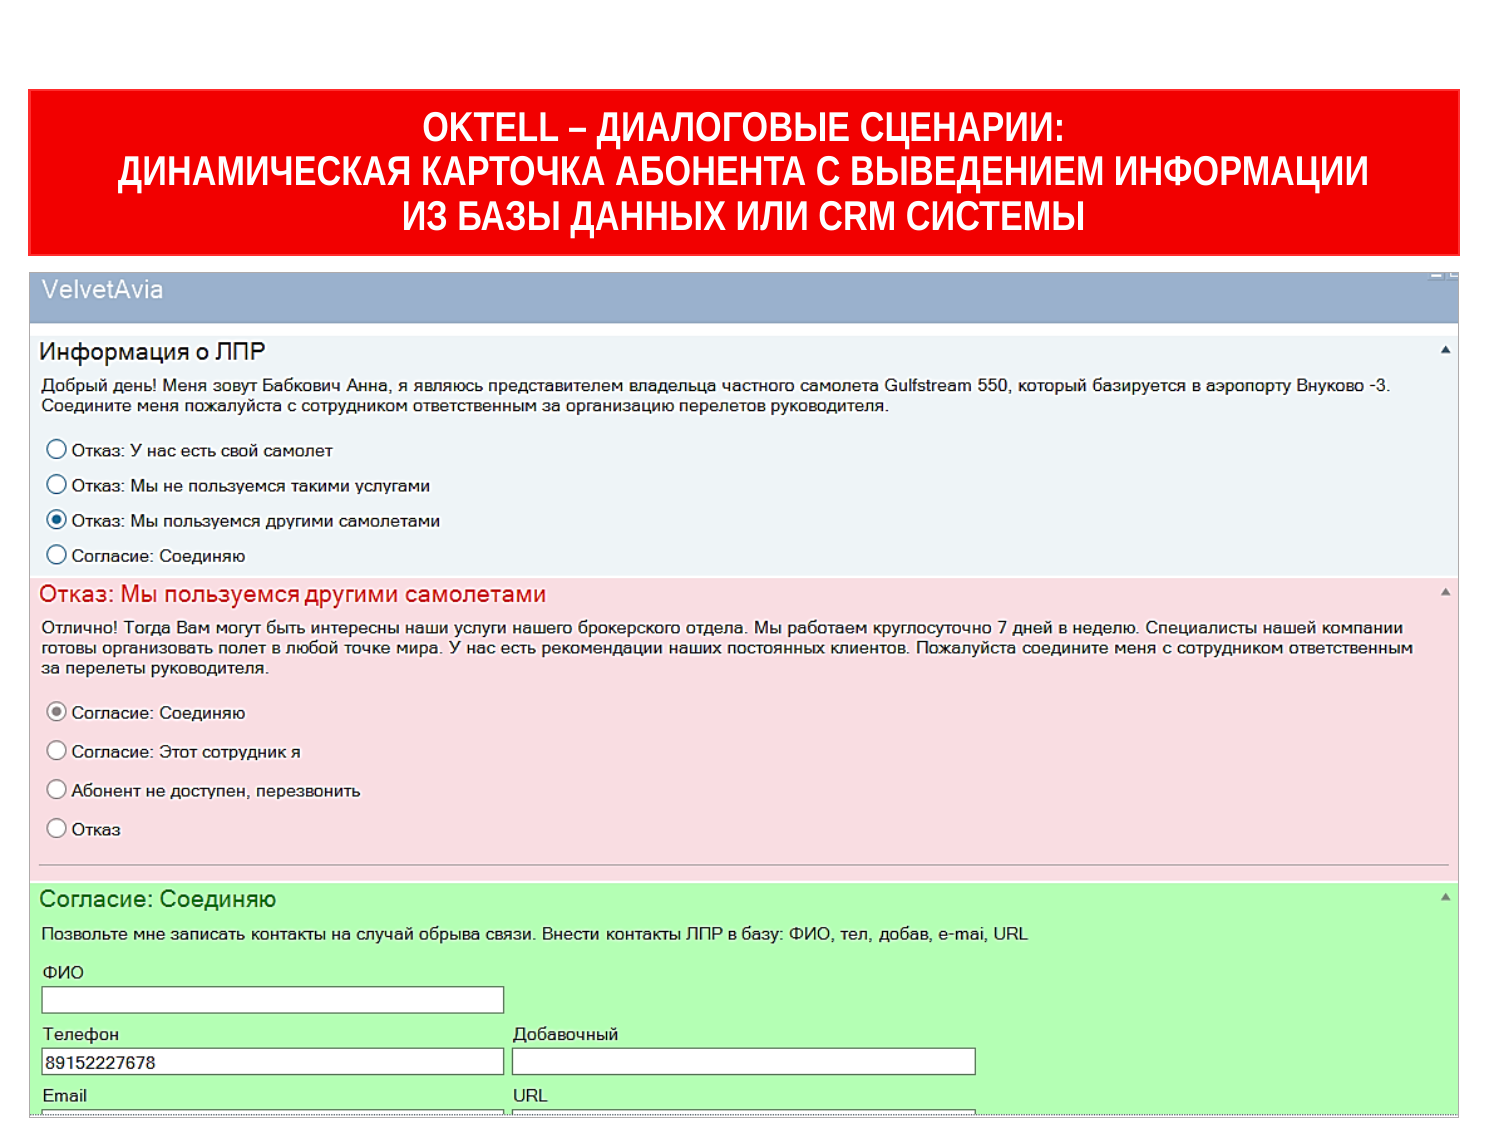

OKTELL – ДИАЛОГОВЫЕ СЦЕНАРИИ:
ДИНАМИЧЕСКАЯ КАРТОЧКА АБОНЕНТА С ВЫВЕДЕНИЕМ ИНФОРМАЦИИ
ИЗ БАЗЫ ДАННЫХ ИЛИ CRM СИСТЕМЫ